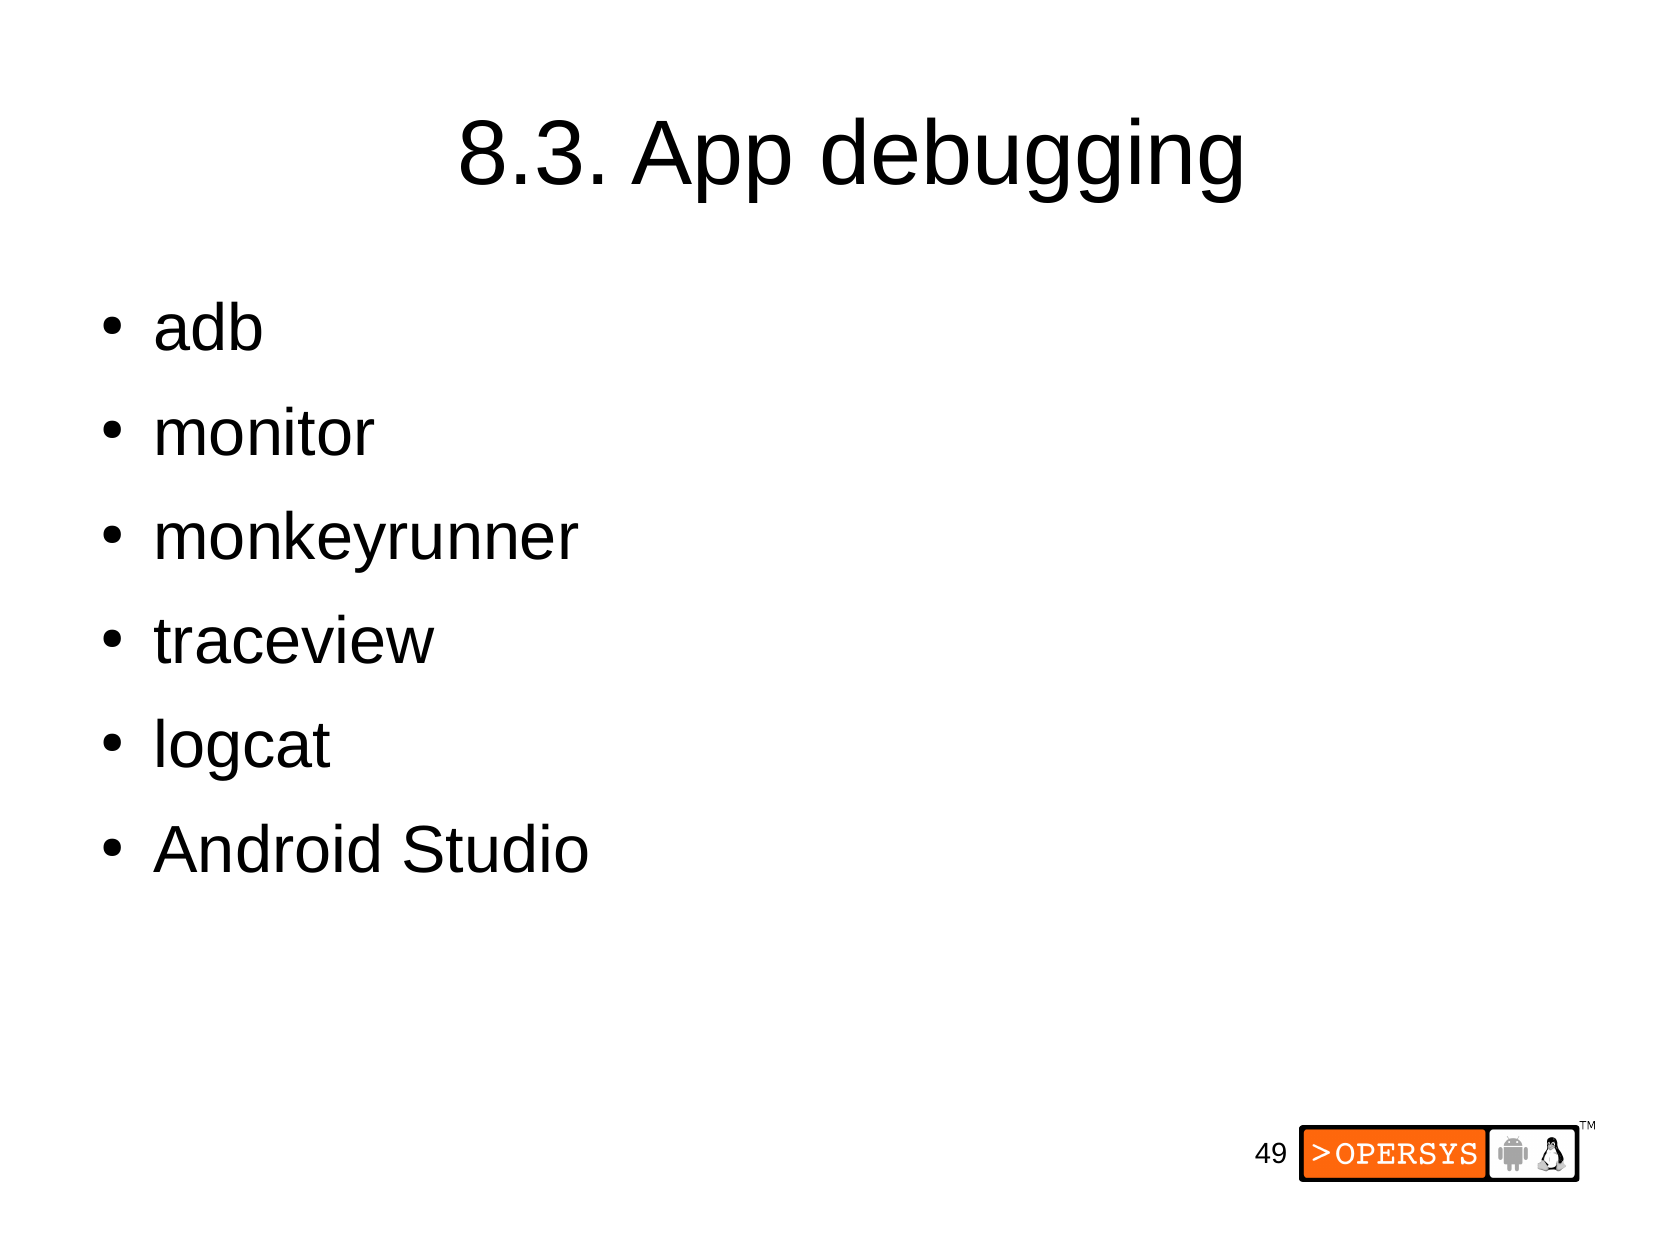

# 8.3. App debugging
adb
monitor
monkeyrunner
traceview
logcat
Android Studio